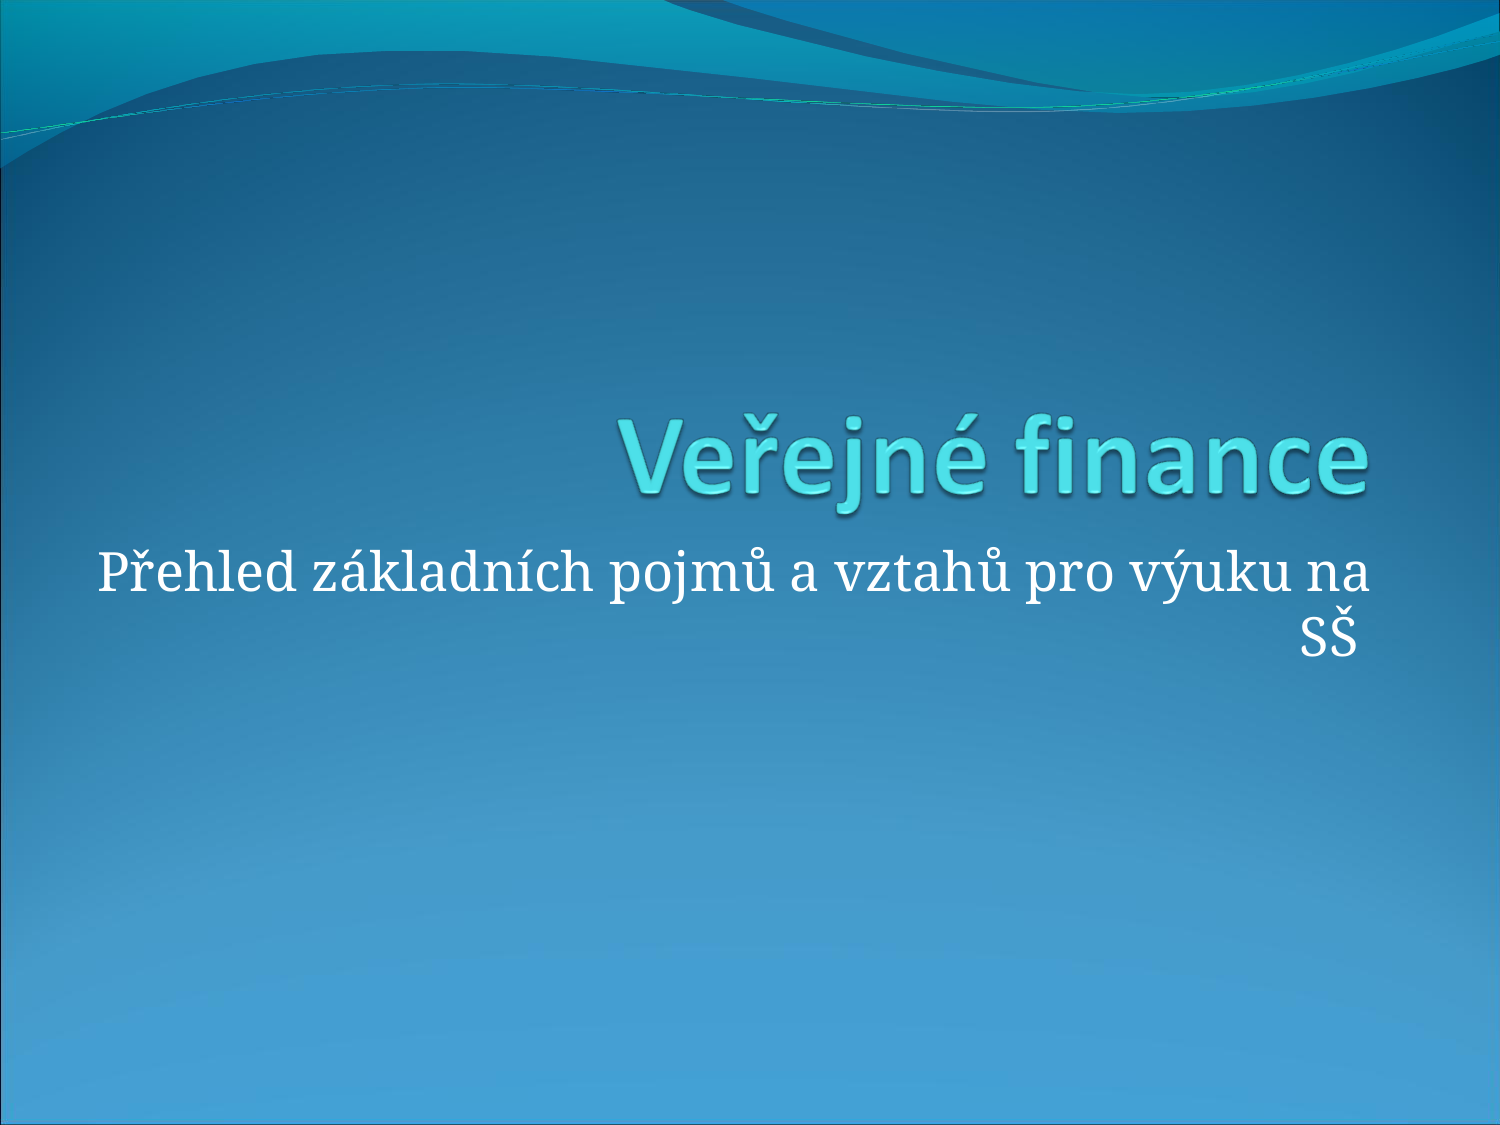

Přehled základních pojmů a vztahů pro výuku na SŠ